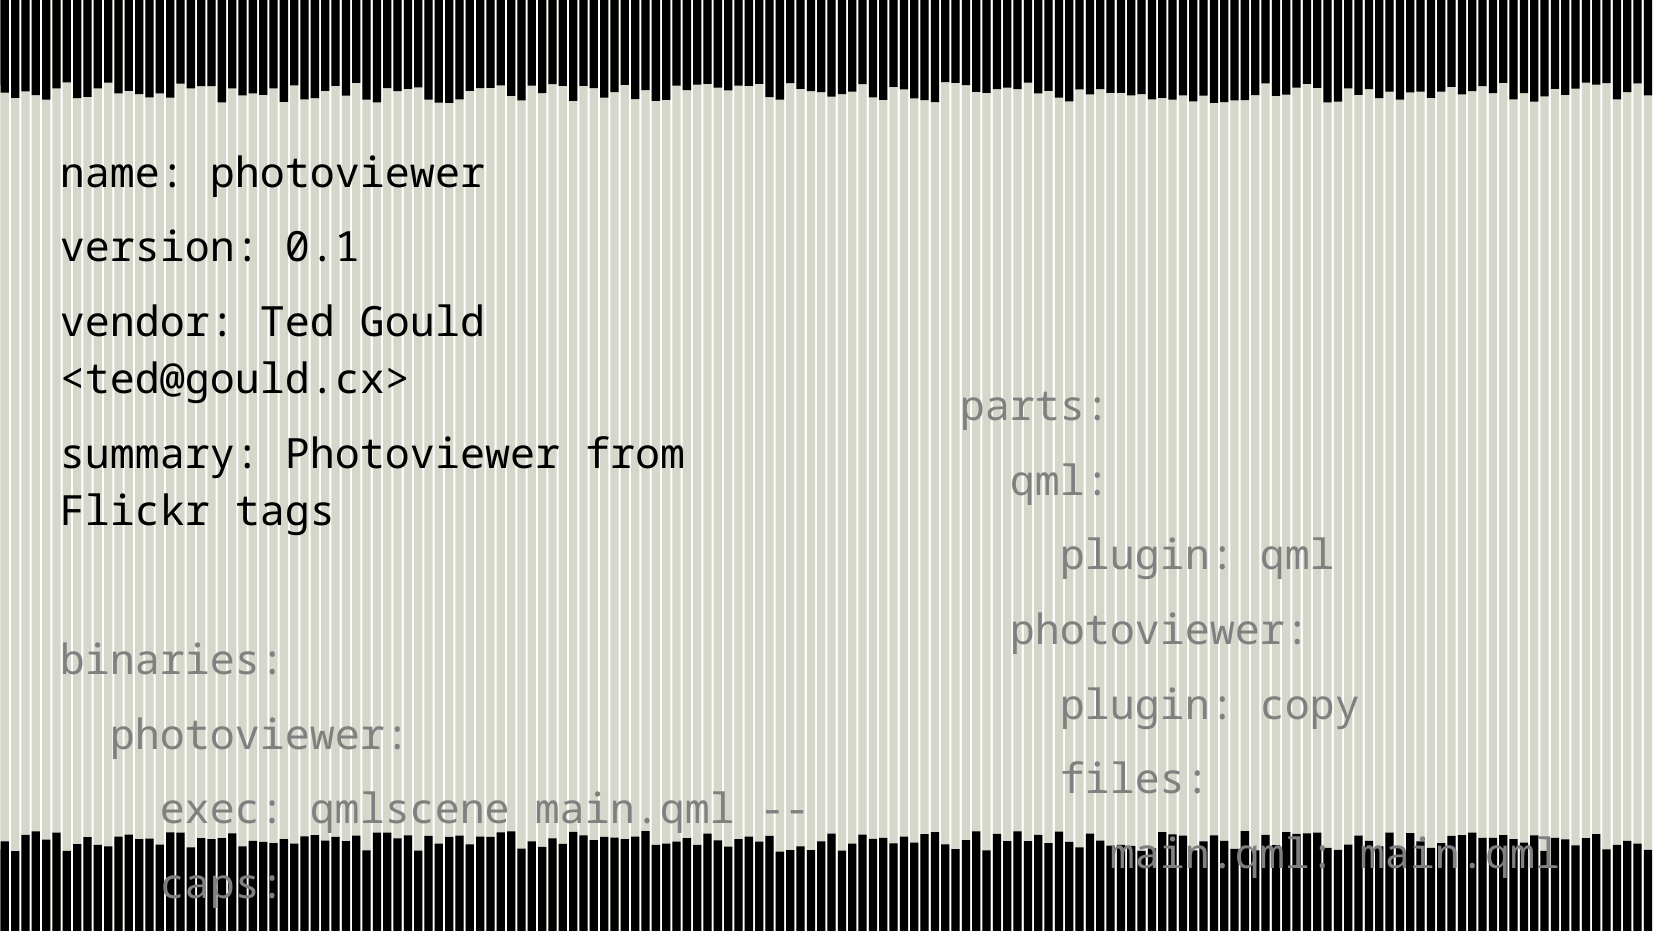

name: photoviewer
version: 0.1
vendor: Ted Gould <ted@gould.cx>
summary: Photoviewer from Flickr tags
binaries:
 photoviewer:
 exec: qmlscene main.qml --
 caps:
 - desktop
 - network-client
parts:
 qml:
 plugin: qml
 photoviewer:
 plugin: copy
 files:
 main.qml: main.qml